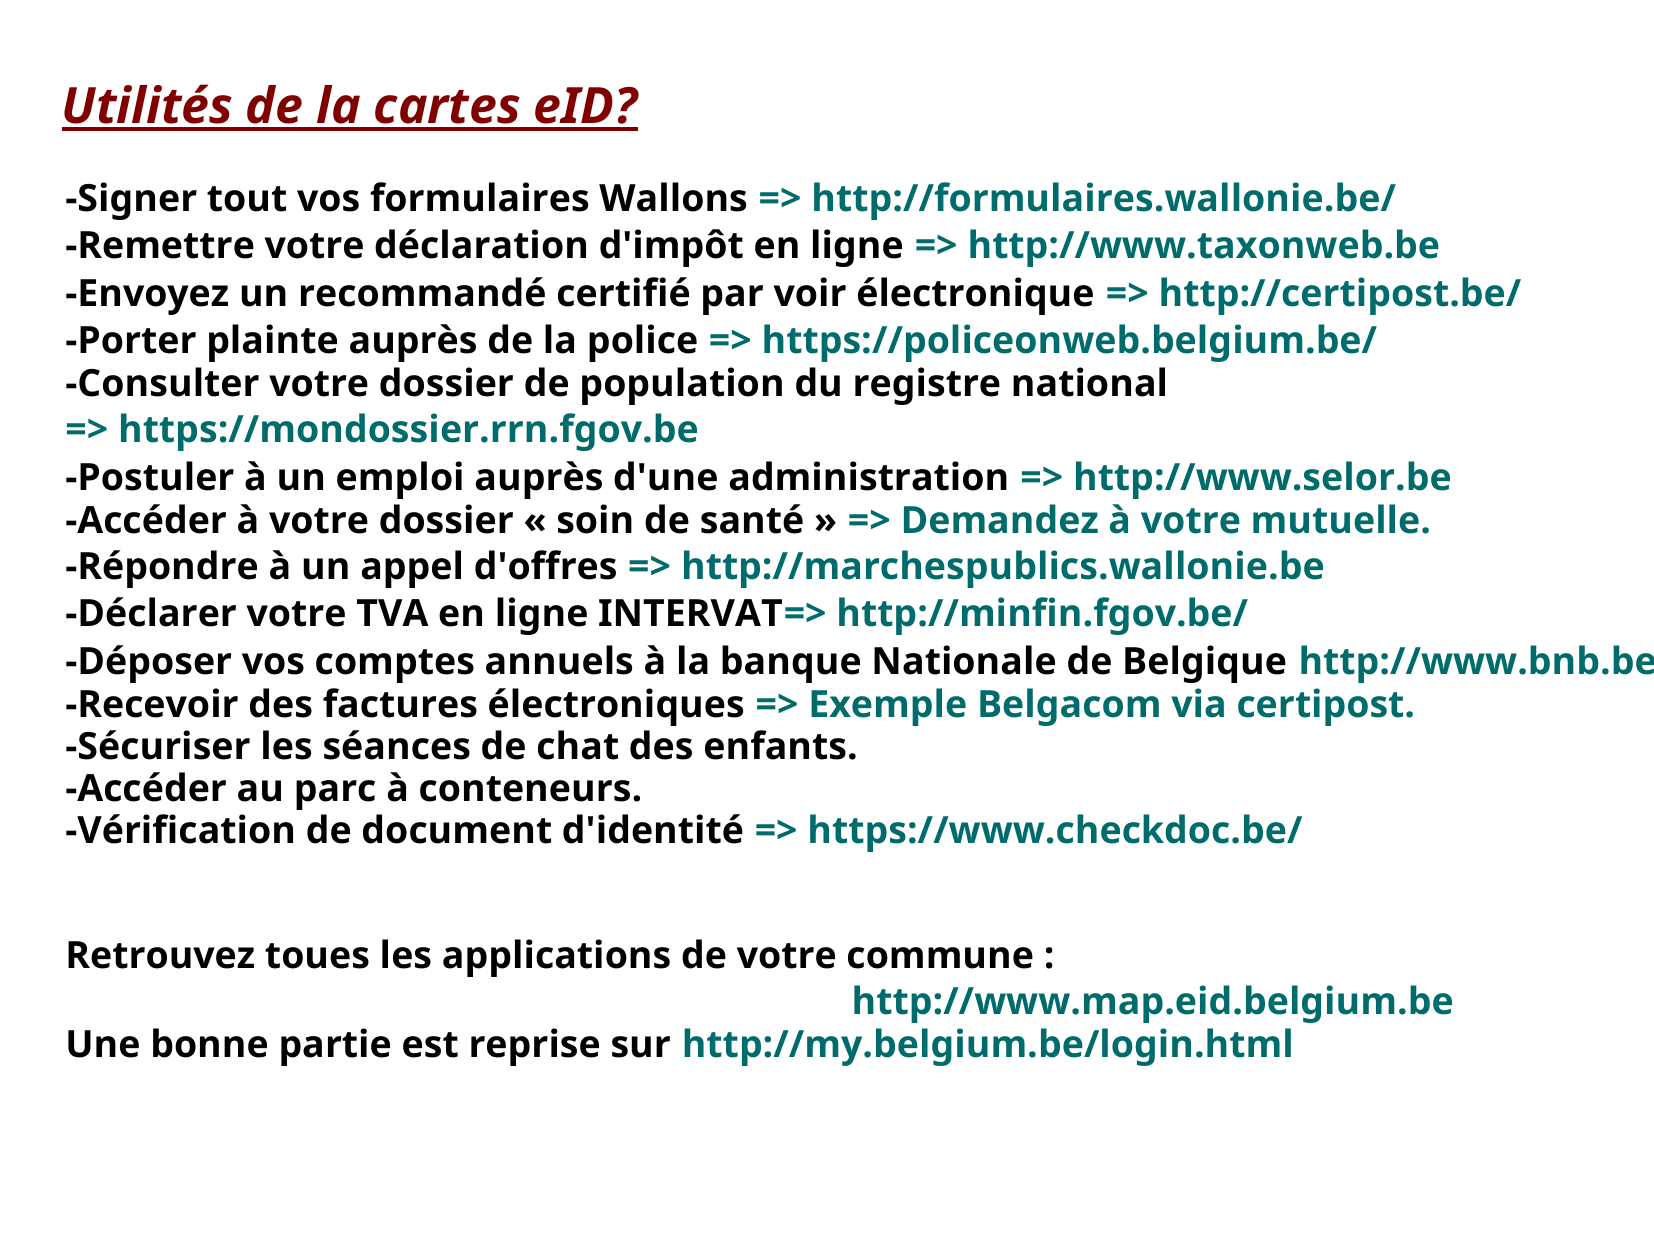

Utilités de la cartes eID?
-Signer tout vos formulaires Wallons => http://formulaires.wallonie.be/
-Remettre votre déclaration d'impôt en ligne => http://www.taxonweb.be
-Envoyez un recommandé certifié par voir électronique => http://certipost.be/
-Porter plainte auprès de la police => https://policeonweb.belgium.be/
-Consulter votre dossier de population du registre national
=> https://mondossier.rrn.fgov.be
-Postuler à un emploi auprès d'une administration => http://www.selor.be
-Accéder à votre dossier « soin de santé » => Demandez à votre mutuelle.
-Répondre à un appel d'offres => http://marchespublics.wallonie.be
-Déclarer votre TVA en ligne INTERVAT=> http://minfin.fgov.be/
-Déposer vos comptes annuels à la banque Nationale de Belgique http://www.bnb.be
-Recevoir des factures électroniques => Exemple Belgacom via certipost.
-Sécuriser les séances de chat des enfants.
-Accéder au parc à conteneurs.
-Vérification de document d'identité => https://www.checkdoc.be/
Retrouvez toues les applications de votre commune :
 http://www.map.eid.belgium.be
Une bonne partie est reprise sur http://my.belgium.be/login.html